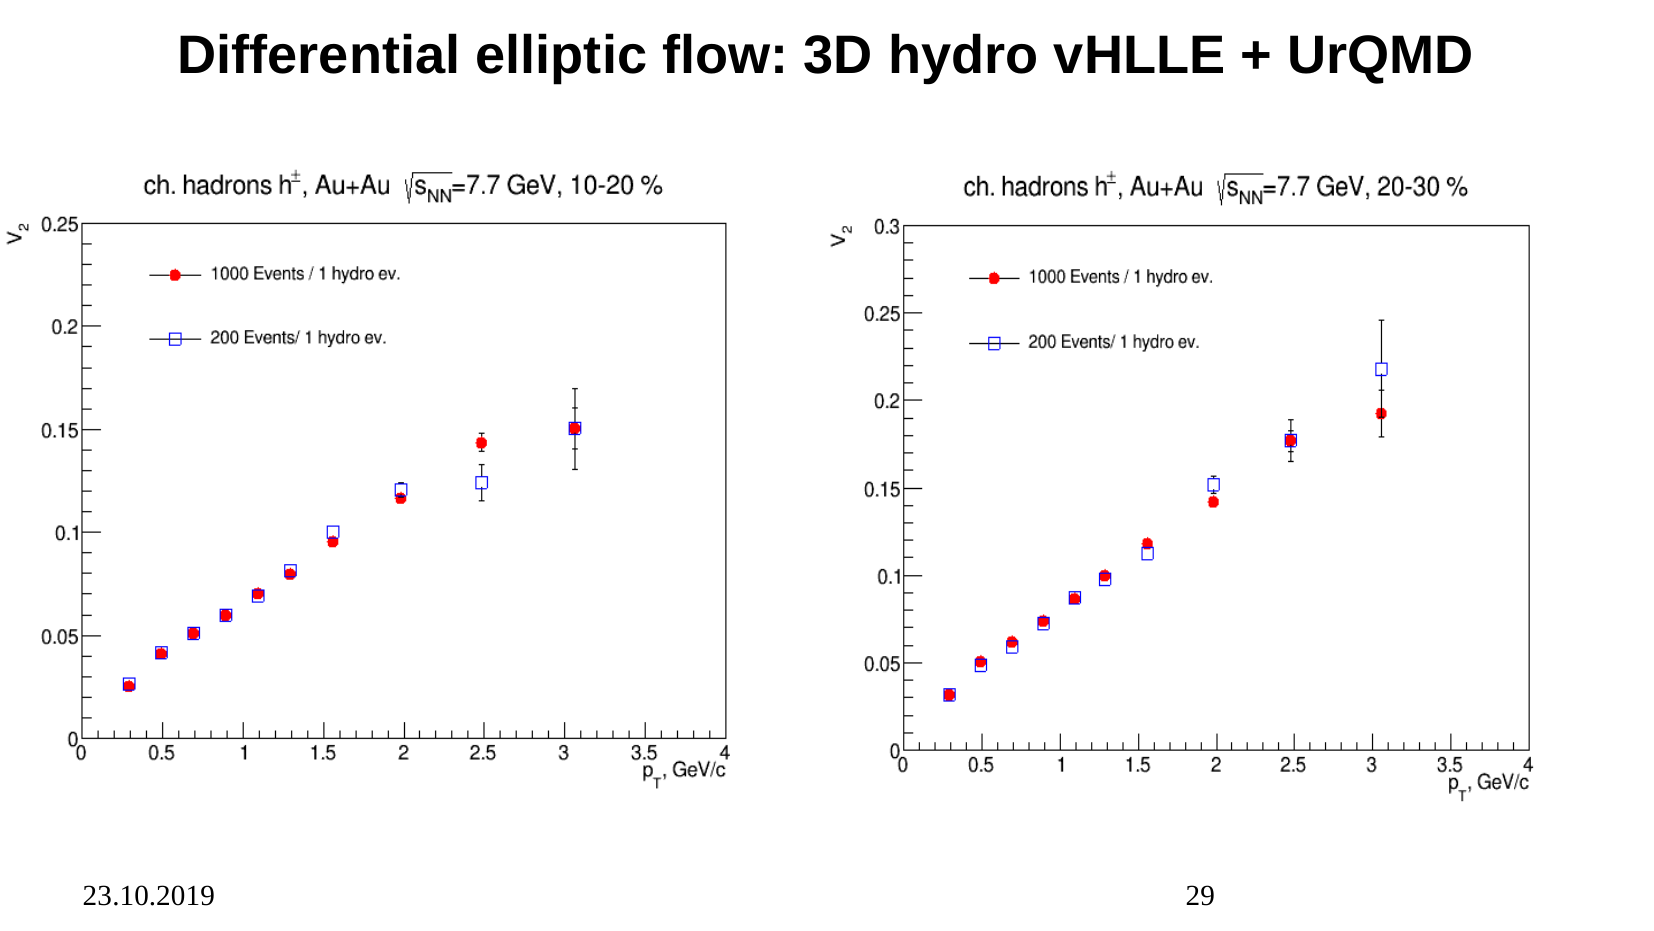

# Differential elliptic flow: 3D hydro vHLLE + UrQMD
23.10.2019